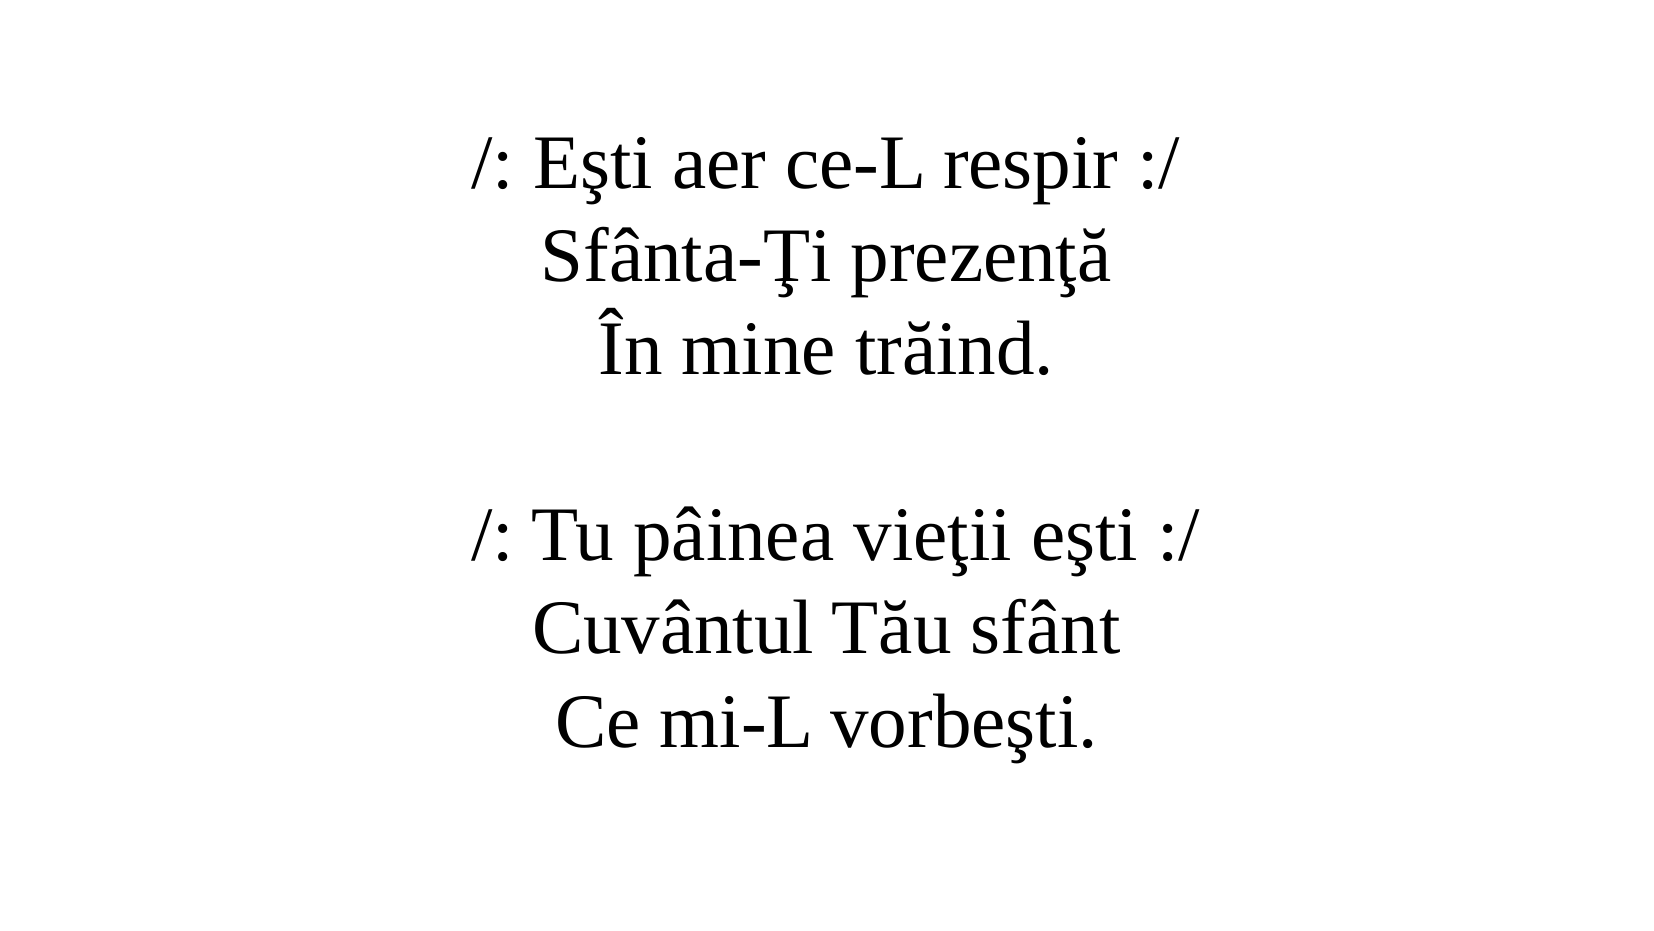

# /: Eşti aer ce-L respir :/
Sfânta-Ţi prezenţă
În mine trăind.
 /: Tu pâinea vieţii eşti :/
Cuvântul Tău sfânt
Ce mi-L vorbeşti.